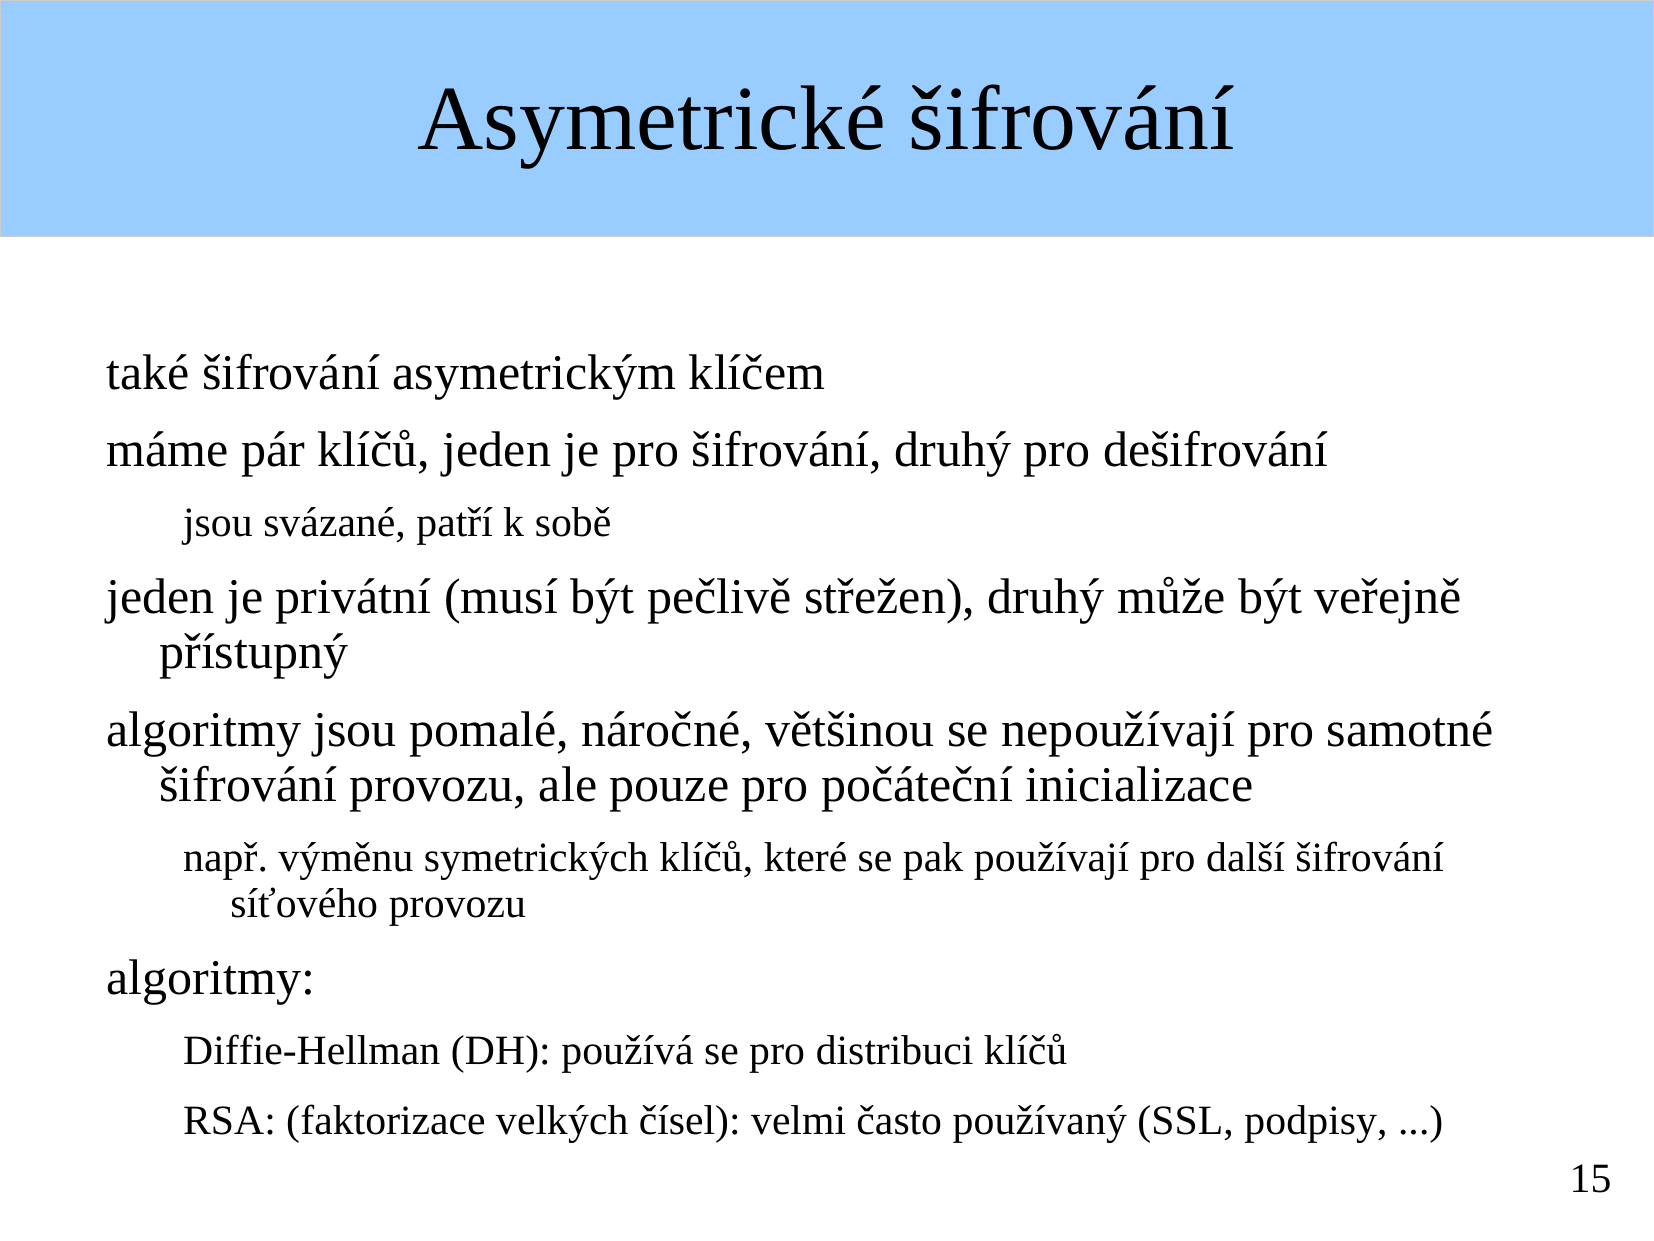

# Asymetrické šifrování
také šifrování asymetrickým klíčem
máme pár klíčů, jeden je pro šifrování, druhý pro dešifrování
jsou svázané, patří k sobě
jeden je privátní (musí být pečlivě střežen), druhý může být veřejně přístupný
algoritmy jsou pomalé, náročné, většinou se nepoužívají pro samotné šifrování provozu, ale pouze pro počáteční inicializace
např. výměnu symetrických klíčů, které se pak používají pro další šifrování síťového provozu
algoritmy:
Diffie-Hellman (DH): používá se pro distribuci klíčů
RSA: (faktorizace velkých čísel): velmi často používaný (SSL, podpisy, ...)